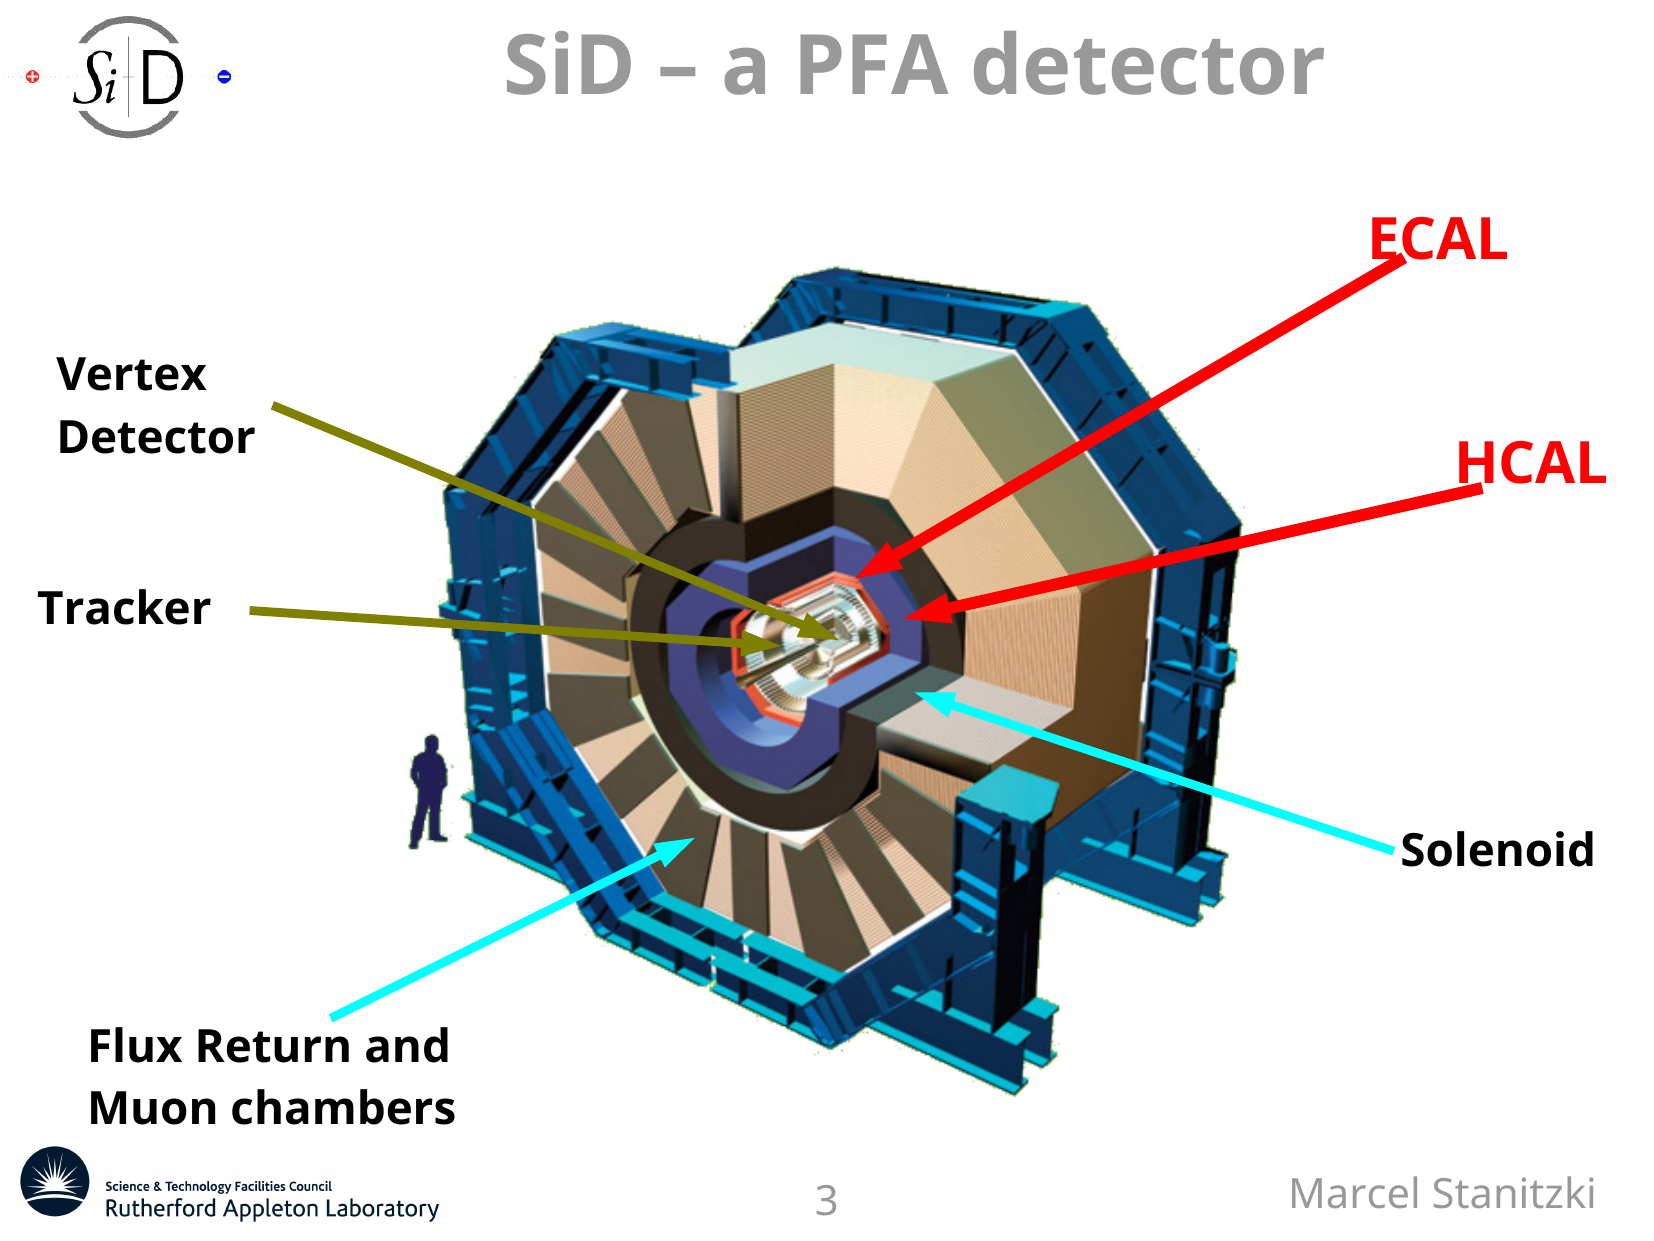

# SiD – a PFA detector
ECAL
Vertex
Detector
HCAL
Tracker
Solenoid
Flux Return and Muon chambers